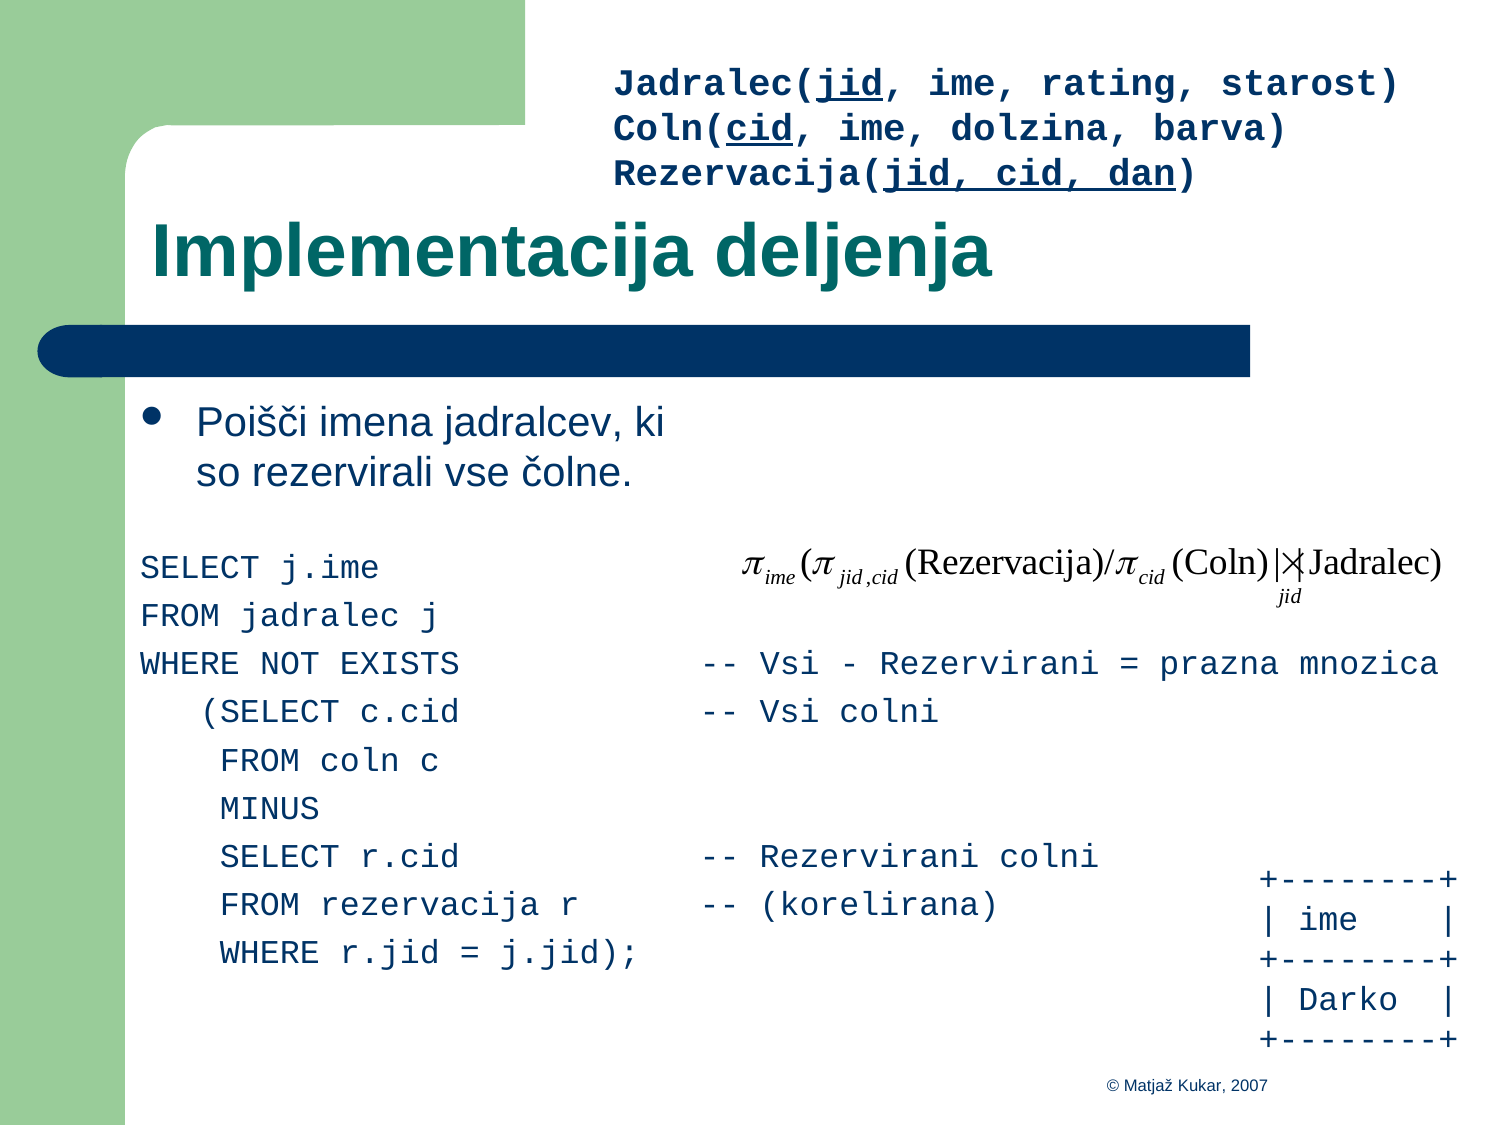

Jadralec(jid, ime, rating, starost)
Coln(cid, ime, dolzina, barva)
Rezervacija(jid, cid, dan)
# Implementacija deljenja
Poišči imena jadralcev, ki so rezervirali vse čolne.
SELECT j.ime
FROM jadralec j
WHERE NOT EXISTS -- Vsi - Rezervirani = prazna mnozica
 (SELECT c.cid -- Vsi colni
 FROM coln c
 MINUS
 SELECT r.cid -- Rezervirani colni
 FROM rezervacija r -- (korelirana)
 WHERE r.jid = j.jid);
+--------+
| ime |
+--------+
| Darko |
+--------+
© Matjaž Kukar, 2007